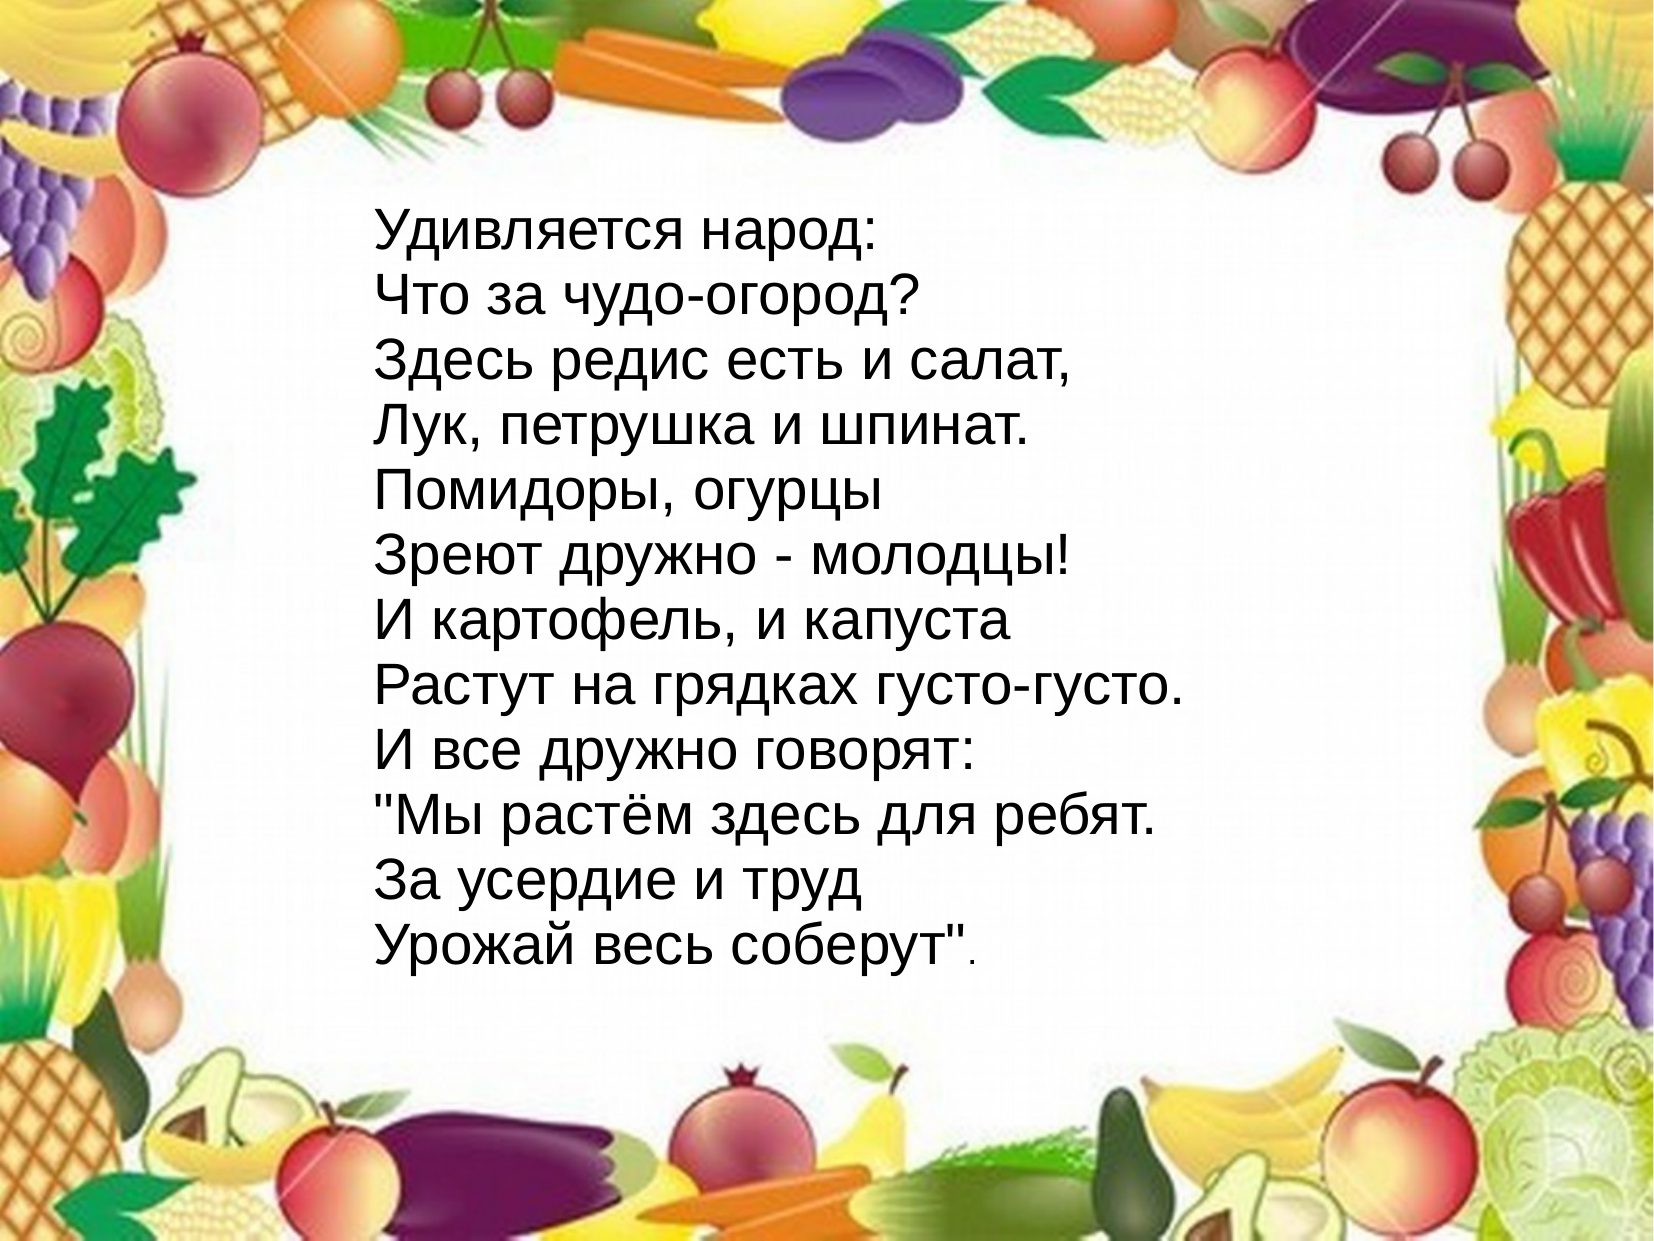

Удивляется народ:
 Что за чудо-огород?
 Здесь редис есть и салат,
 Лук, петрушка и шпинат.
 Помидоры, огурцы
 Зреют дружно - молодцы!
 И картофель, и капуста
 Растут на грядках густо-густо.
 И все дружно говорят:
 "Мы растём здесь для ребят.
 За усердие и труд
 Урожай весь соберут".